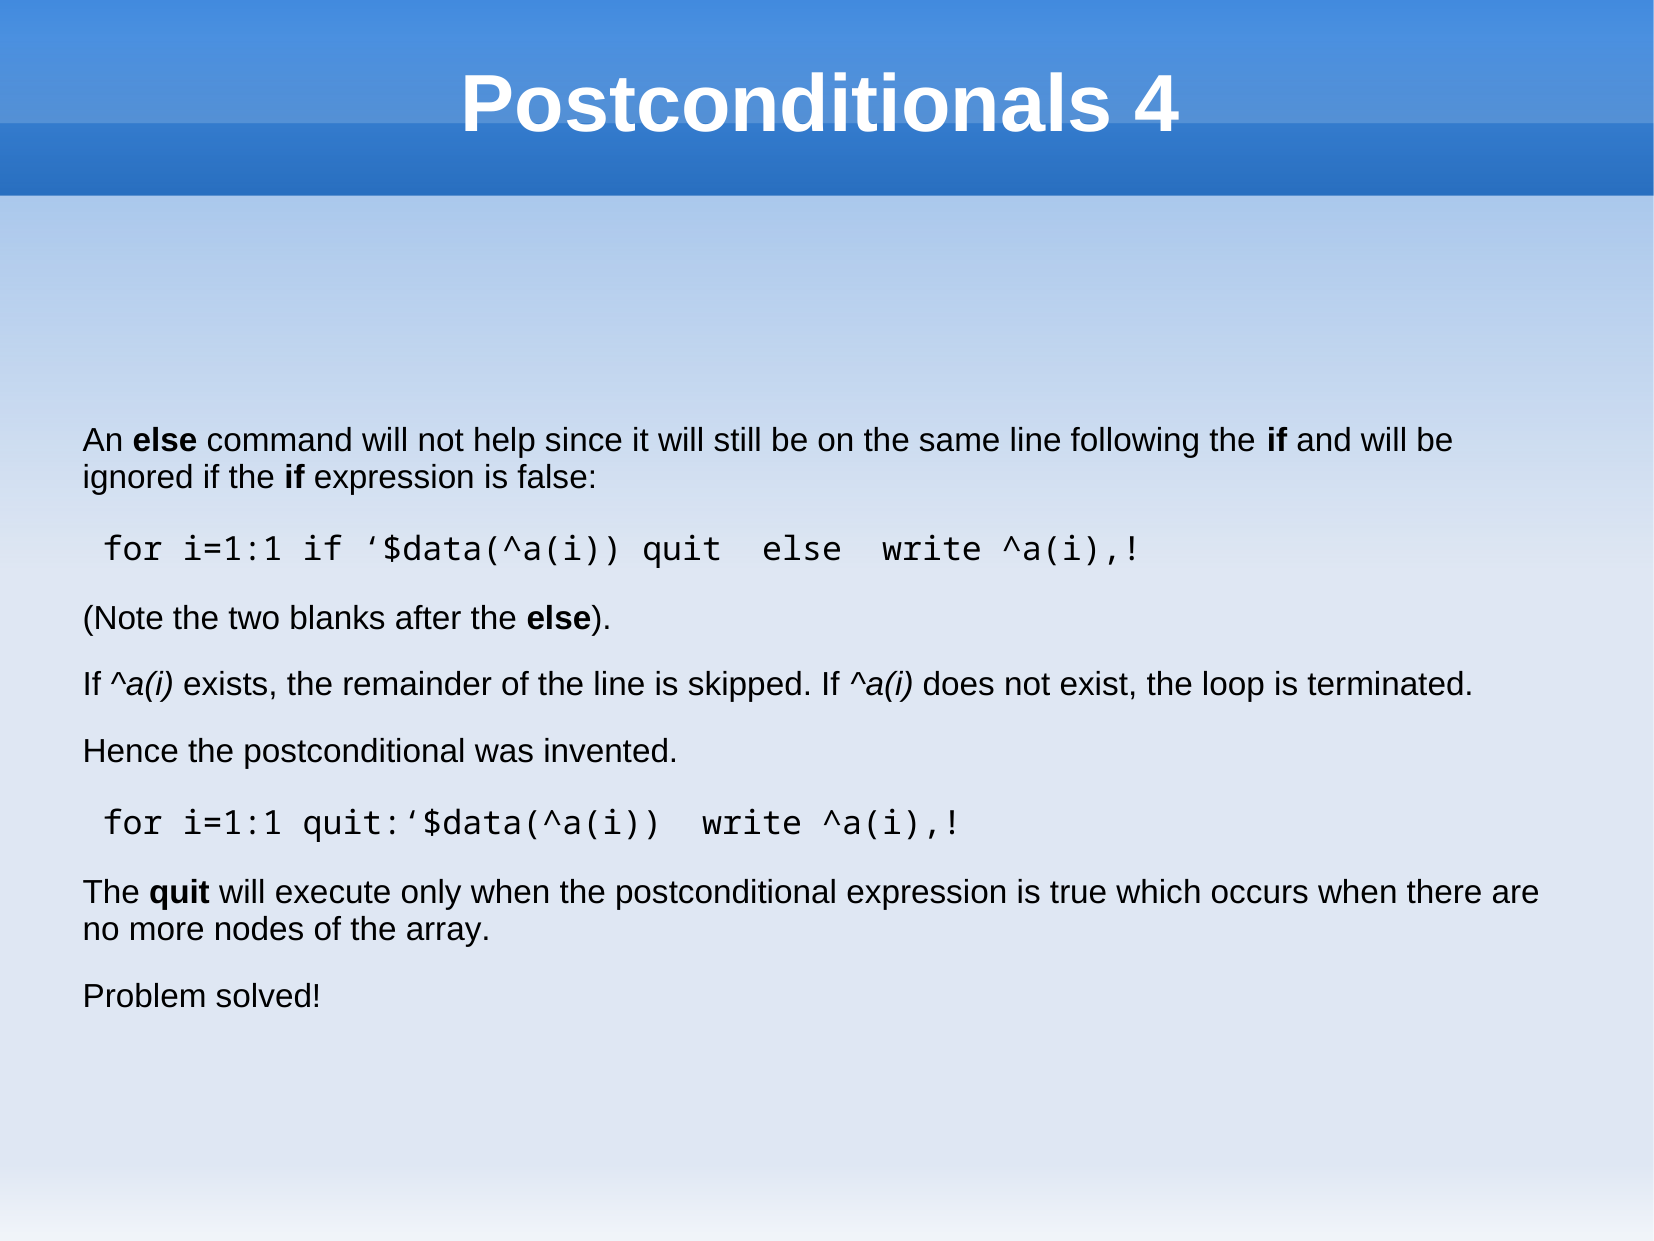

# Postconditionals 4
An else command will not help since it will still be on the same line following the if and will be ignored if the if expression is false:
 for i=1:1 if ‘$data(^a(i)) quit else write ^a(i),!
(Note the two blanks after the else).
If ^a(i) exists, the remainder of the line is skipped. If ^a(i) does not exist, the loop is terminated.
Hence the postconditional was invented.
 for i=1:1 quit:‘$data(^a(i)) write ^a(i),!
The quit will execute only when the postconditional expression is true which occurs when there are no more nodes of the array.
Problem solved!